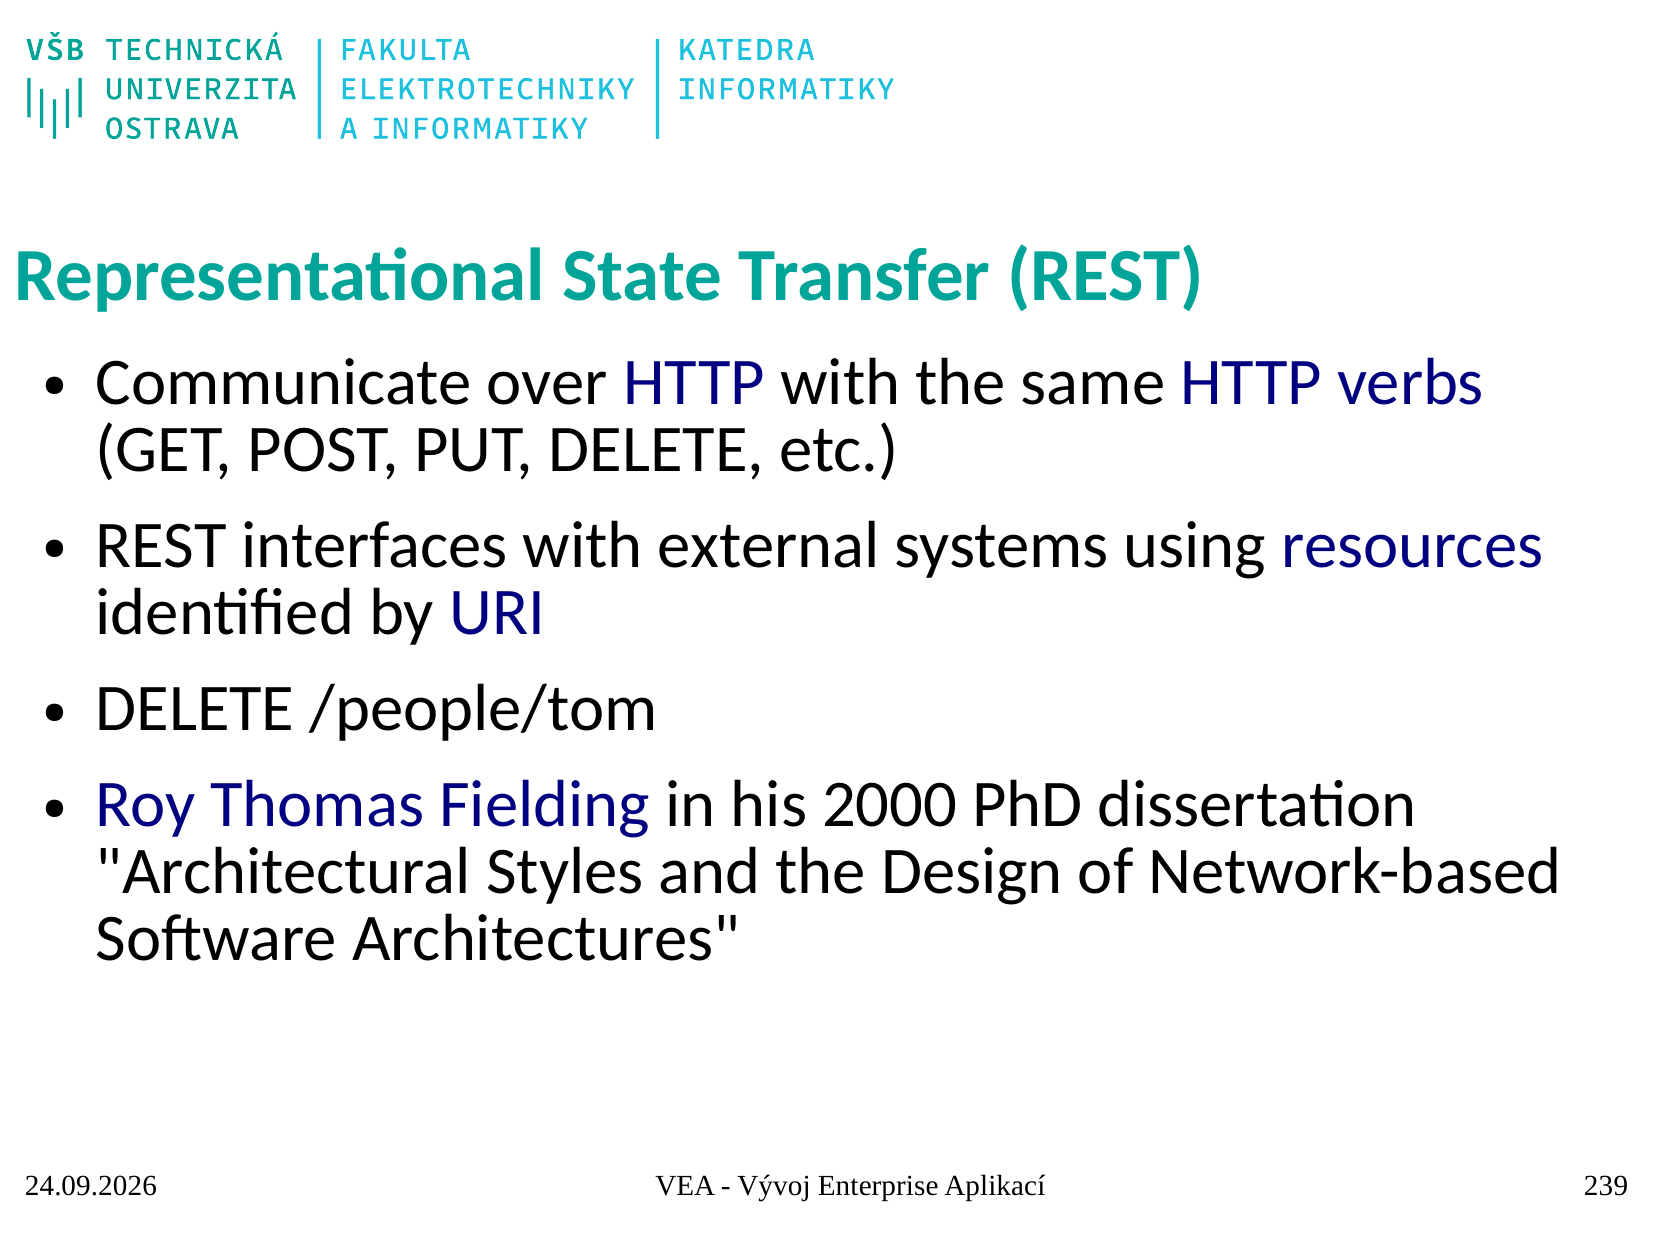

Representational State Transfer (REST)
# Communicate over HTTP with the same HTTP verbs (GET, POST, PUT, DELETE, etc.)
REST interfaces with external systems using resources identified by URI
DELETE /people/tom
Roy Thomas Fielding in his 2000 PhD dissertation "Architectural Styles and the Design of Network-based Software Architectures"
VEA - Vývoj Enterprise Aplikací
239